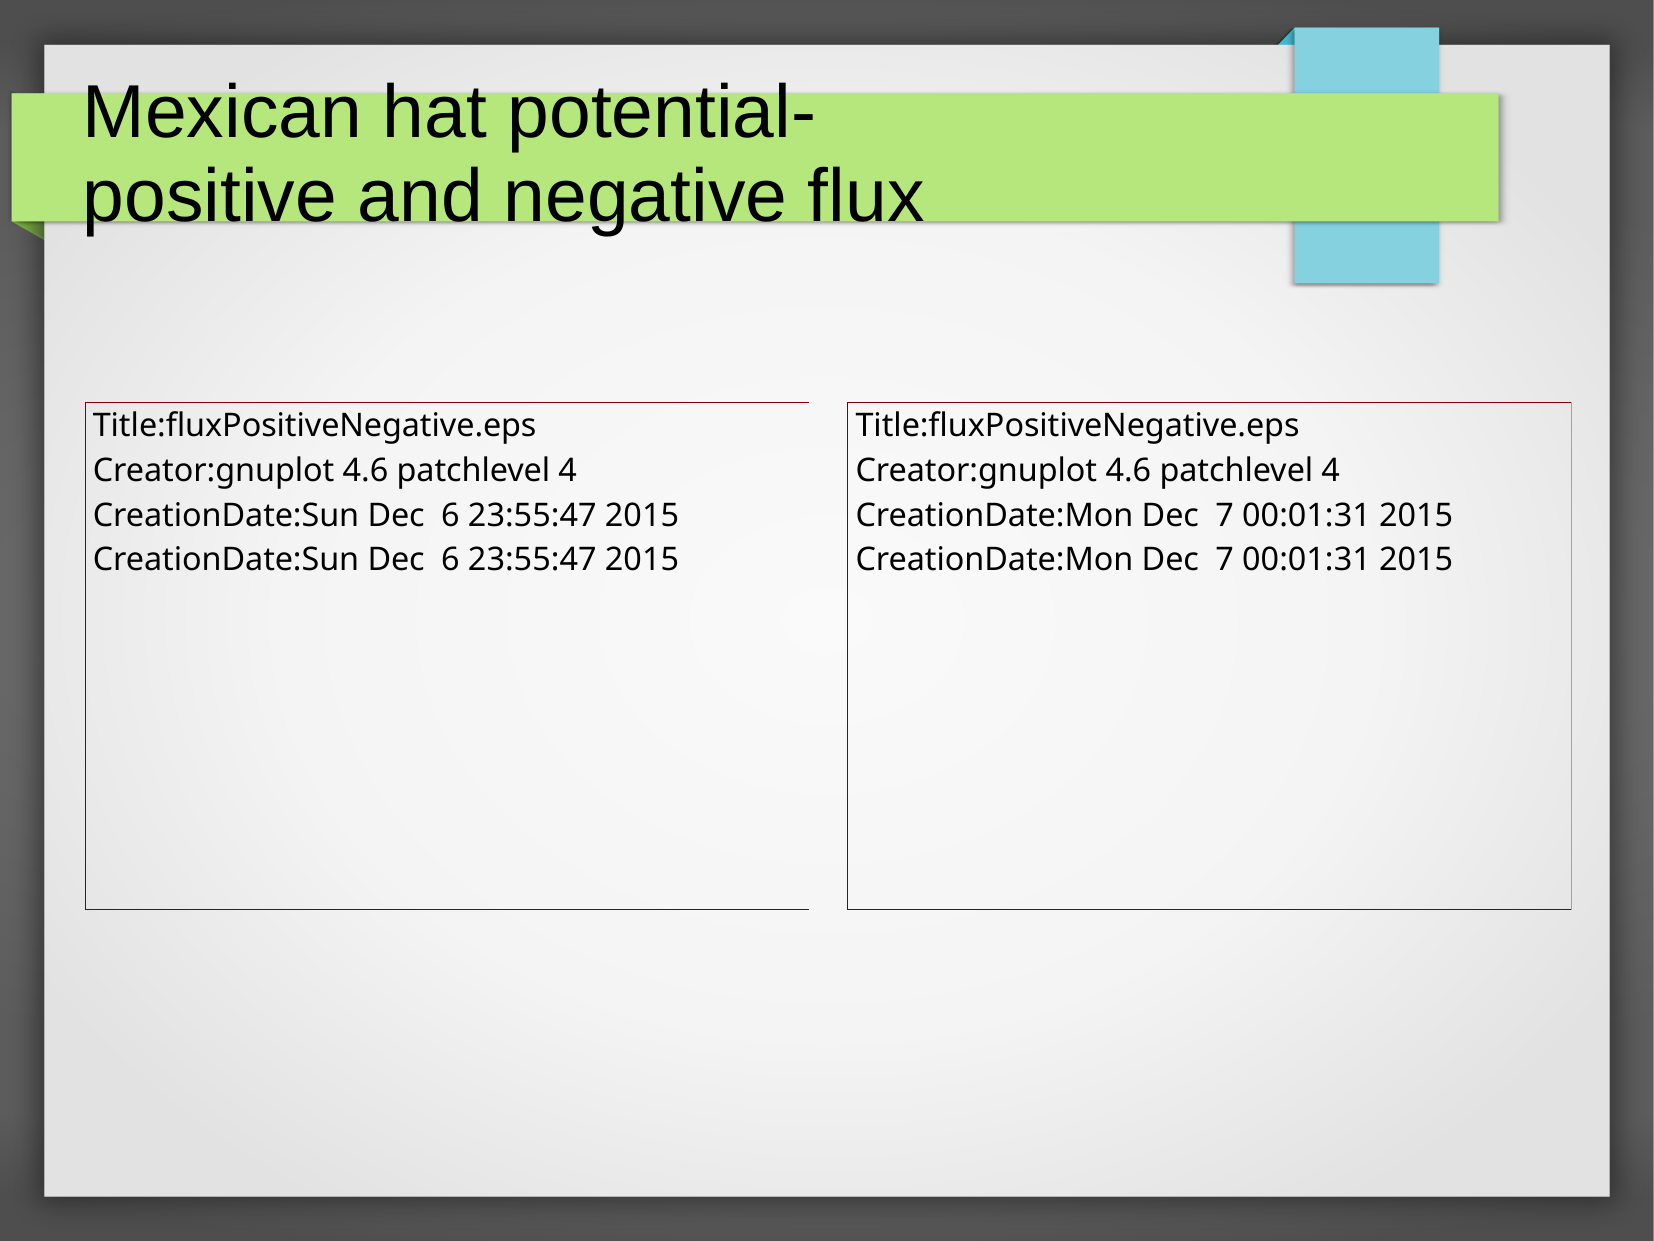

# Mexican hat potential- positive and negative flux